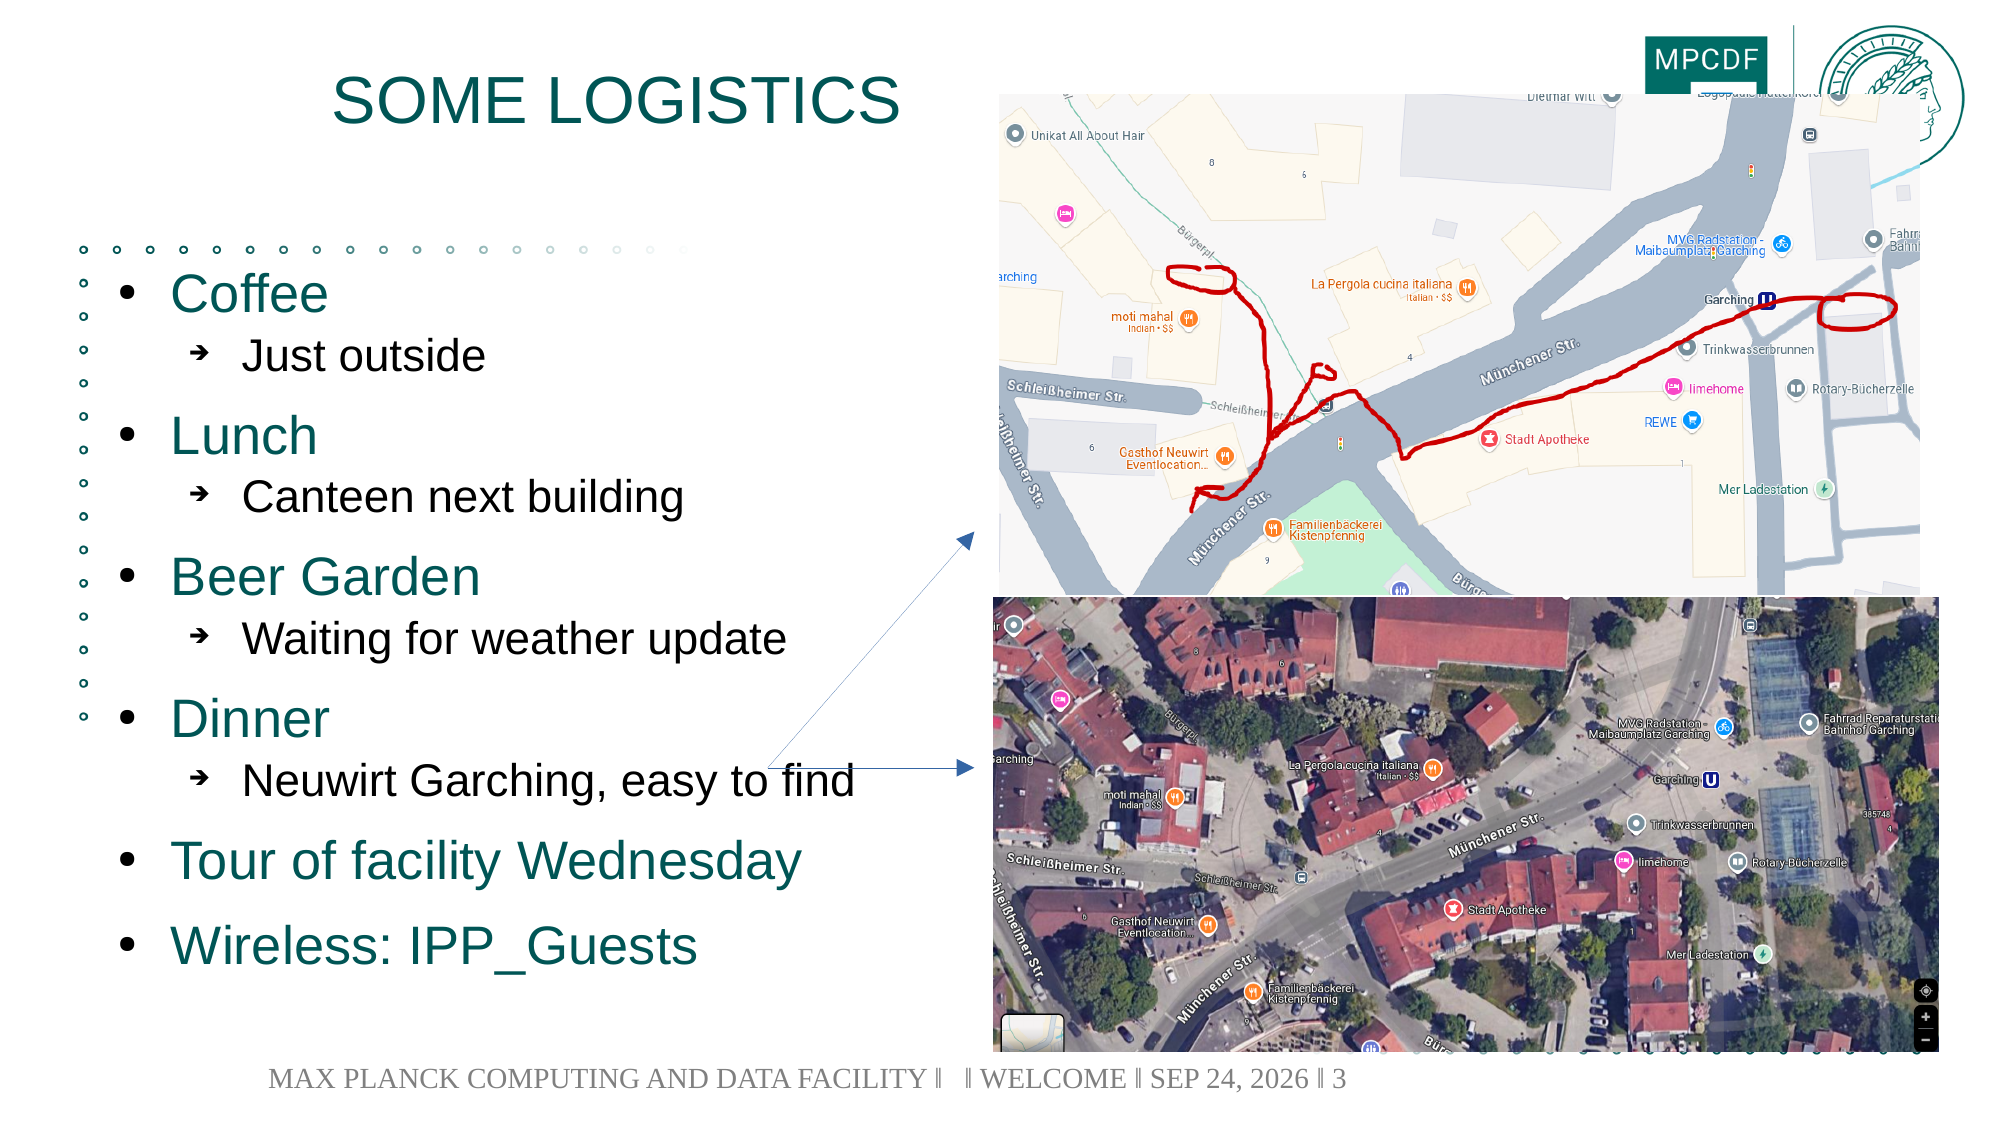

# Some logistics
Coffee
Just outside
Lunch
Canteen next building
Beer Garden
Waiting for weather update
Dinner
Neuwirt Garching, easy to find
Tour of facility Wednesday
Wireless: IPP_Guests
Welcome